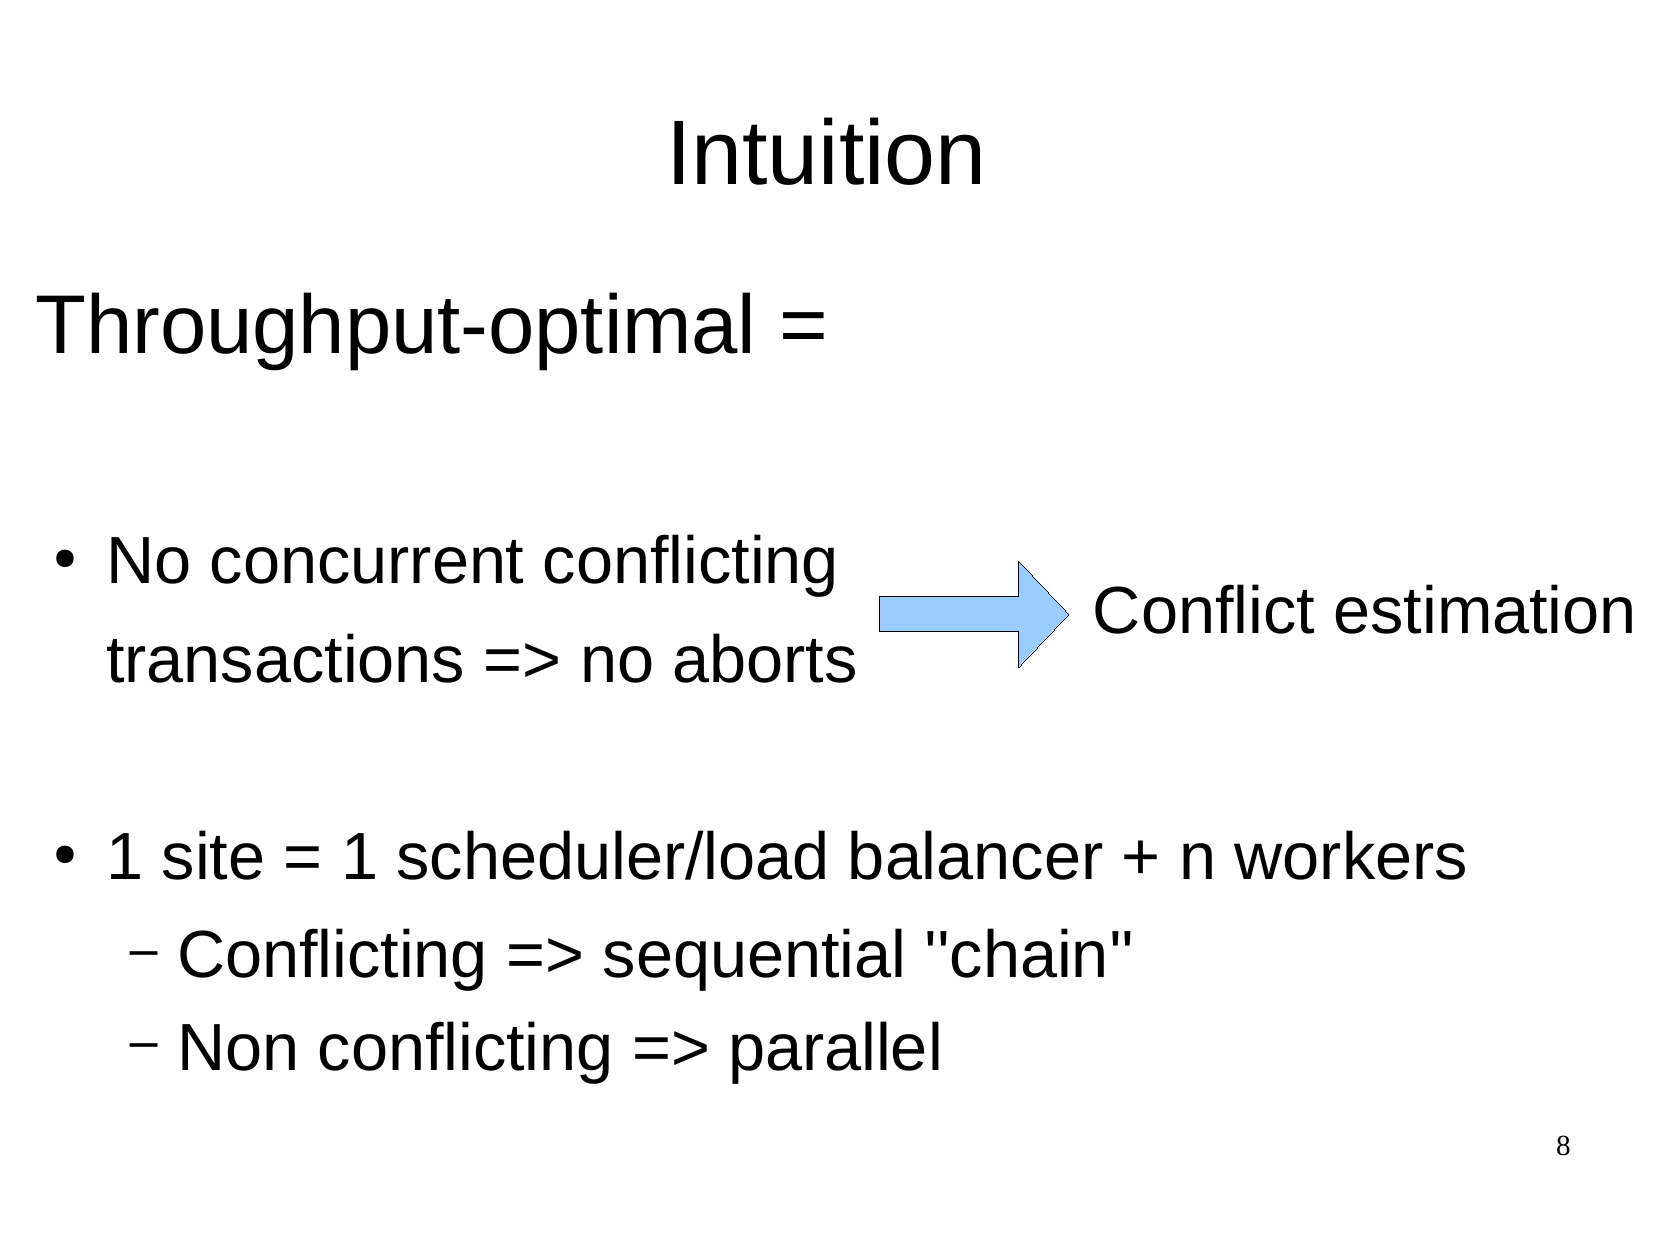

# Intuition
Throughput-optimal =
No concurrent conflicting
transactions => no aborts
1 site = 1 scheduler/load balancer + n workers
Conflicting => sequential ''chain''
Non conflicting => parallel
Conflict estimation
8